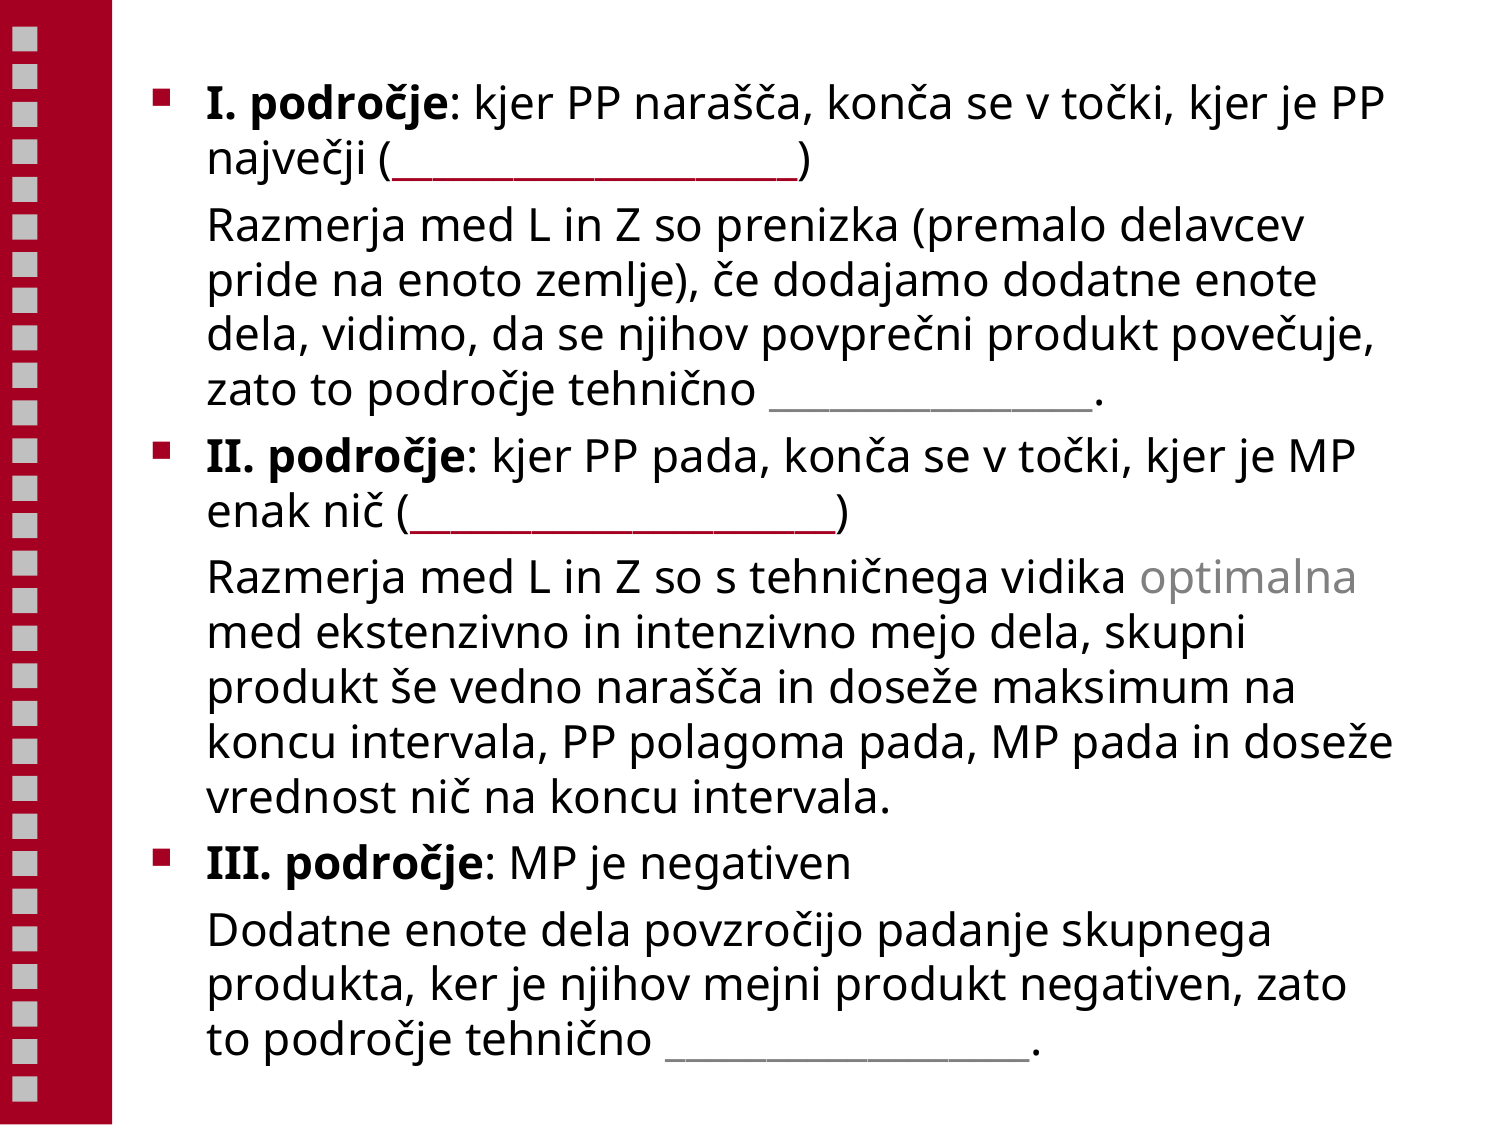

# I. področje: kjer PP narašča, konča se v točki, kjer je PP največji (____________________)
	Razmerja med L in Z so prenizka (premalo delavcev pride na enoto zemlje), če dodajamo dodatne enote dela, vidimo, da se njihov povprečni produkt povečuje, zato to področje tehnično ________________.
II. področje: kjer PP pada, konča se v točki, kjer je MP enak nič (_____________________)
	Razmerja med L in Z so s tehničnega vidika optimalna med ekstenzivno in intenzivno mejo dela, skupni produkt še vedno narašča in doseže maksimum na koncu intervala, PP polagoma pada, MP pada in doseže vrednost nič na koncu intervala.
III. področje: MP je negativen
	Dodatne enote dela povzročijo padanje skupnega produkta, ker je njihov mejni produkt negativen, zato to področje tehnično __________________.